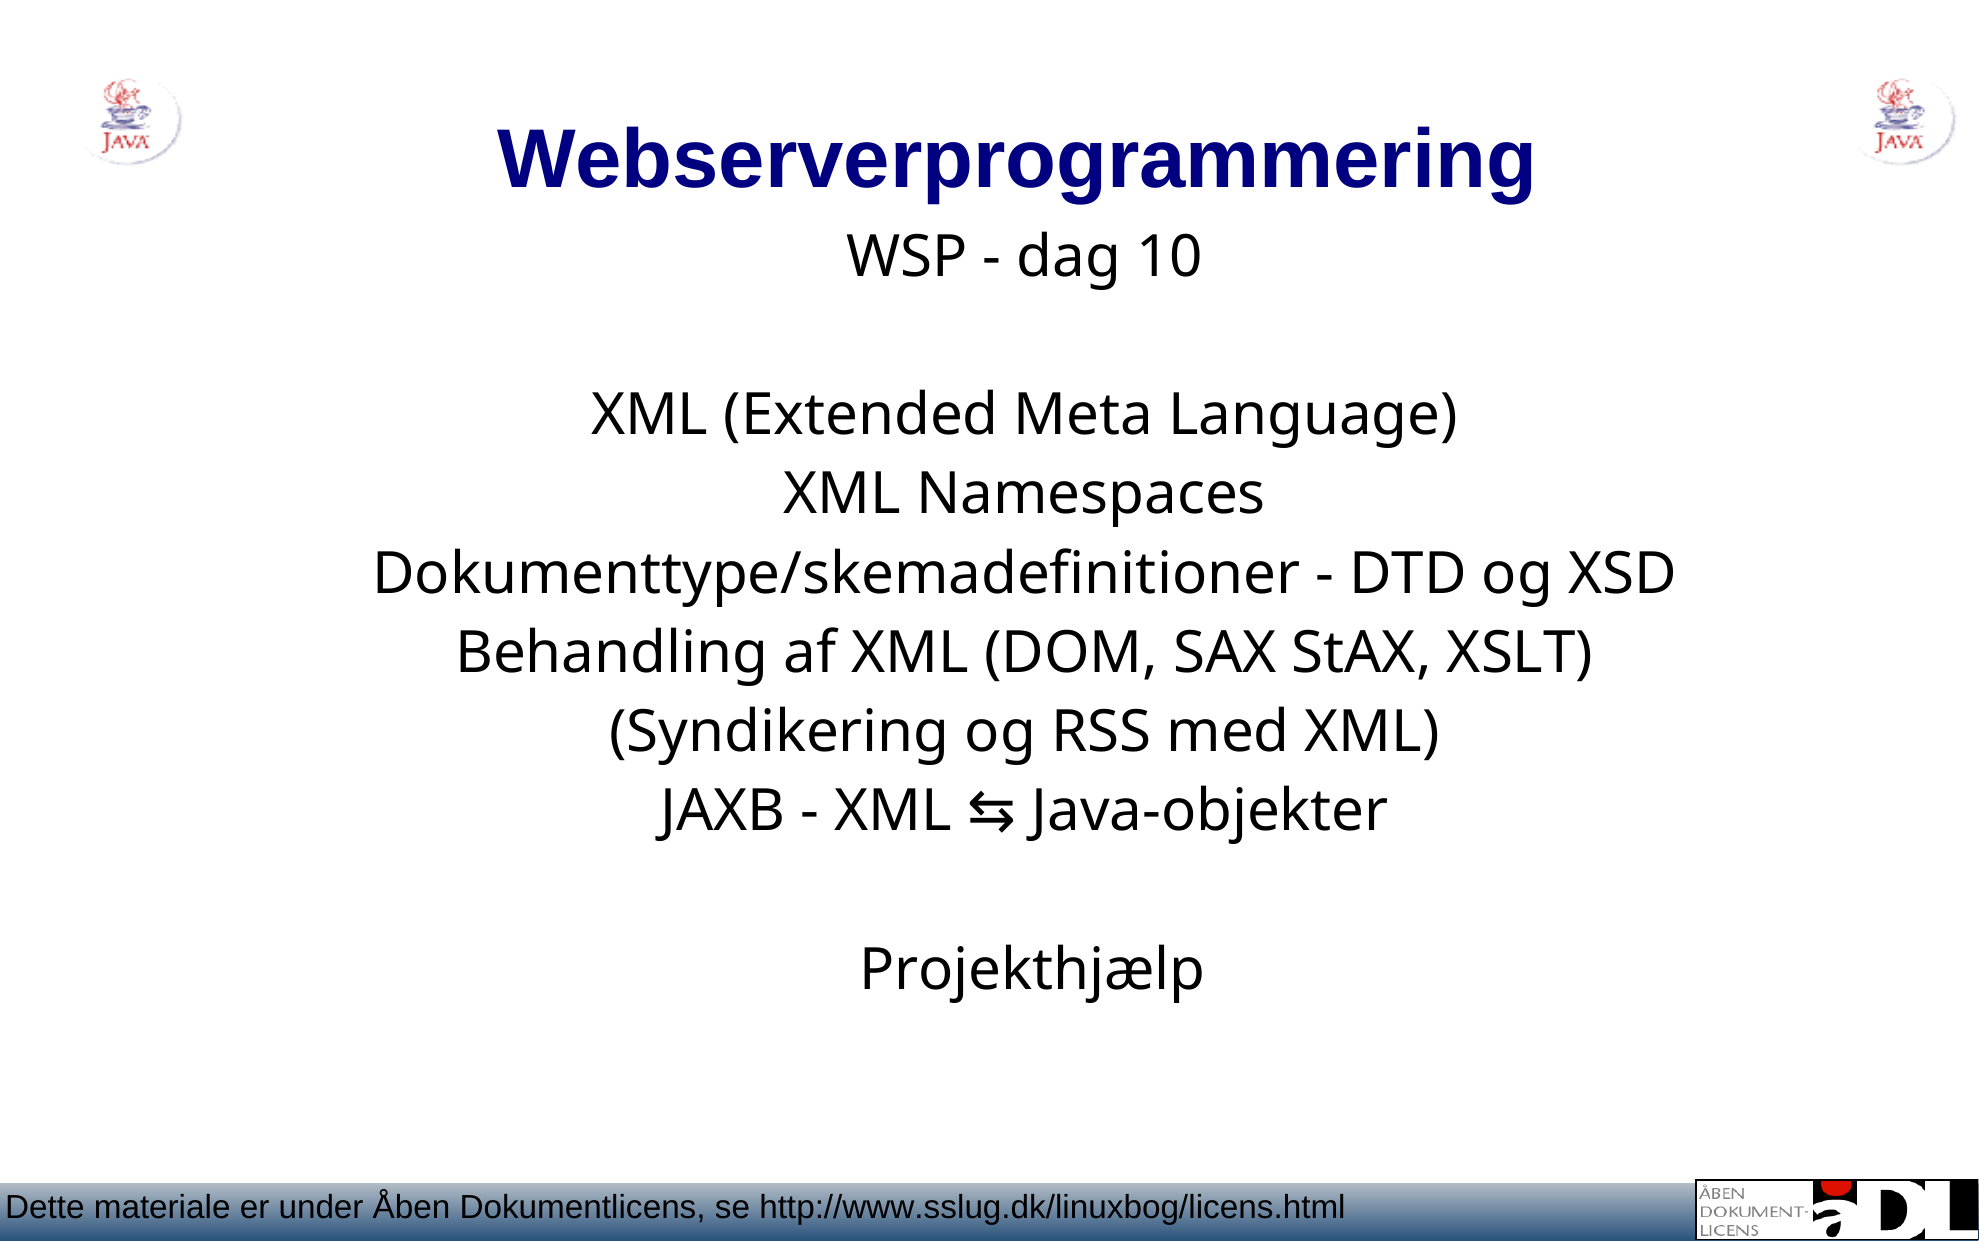

# Webserverprogrammering
WSP - dag 10
XML (Extended Meta Language)
XML Namespaces
Dokumenttype/skemadefinitioner - DTD og XSD
Behandling af XML (DOM, SAX StAX, XSLT)
(Syndikering og RSS med XML)
JAXB - XML ⇆ Java-objekter
 Projekthjælp
Dette materiale er under Åben Dokumentlicens, se http://www.sslug.dk/linuxbog/licens.html